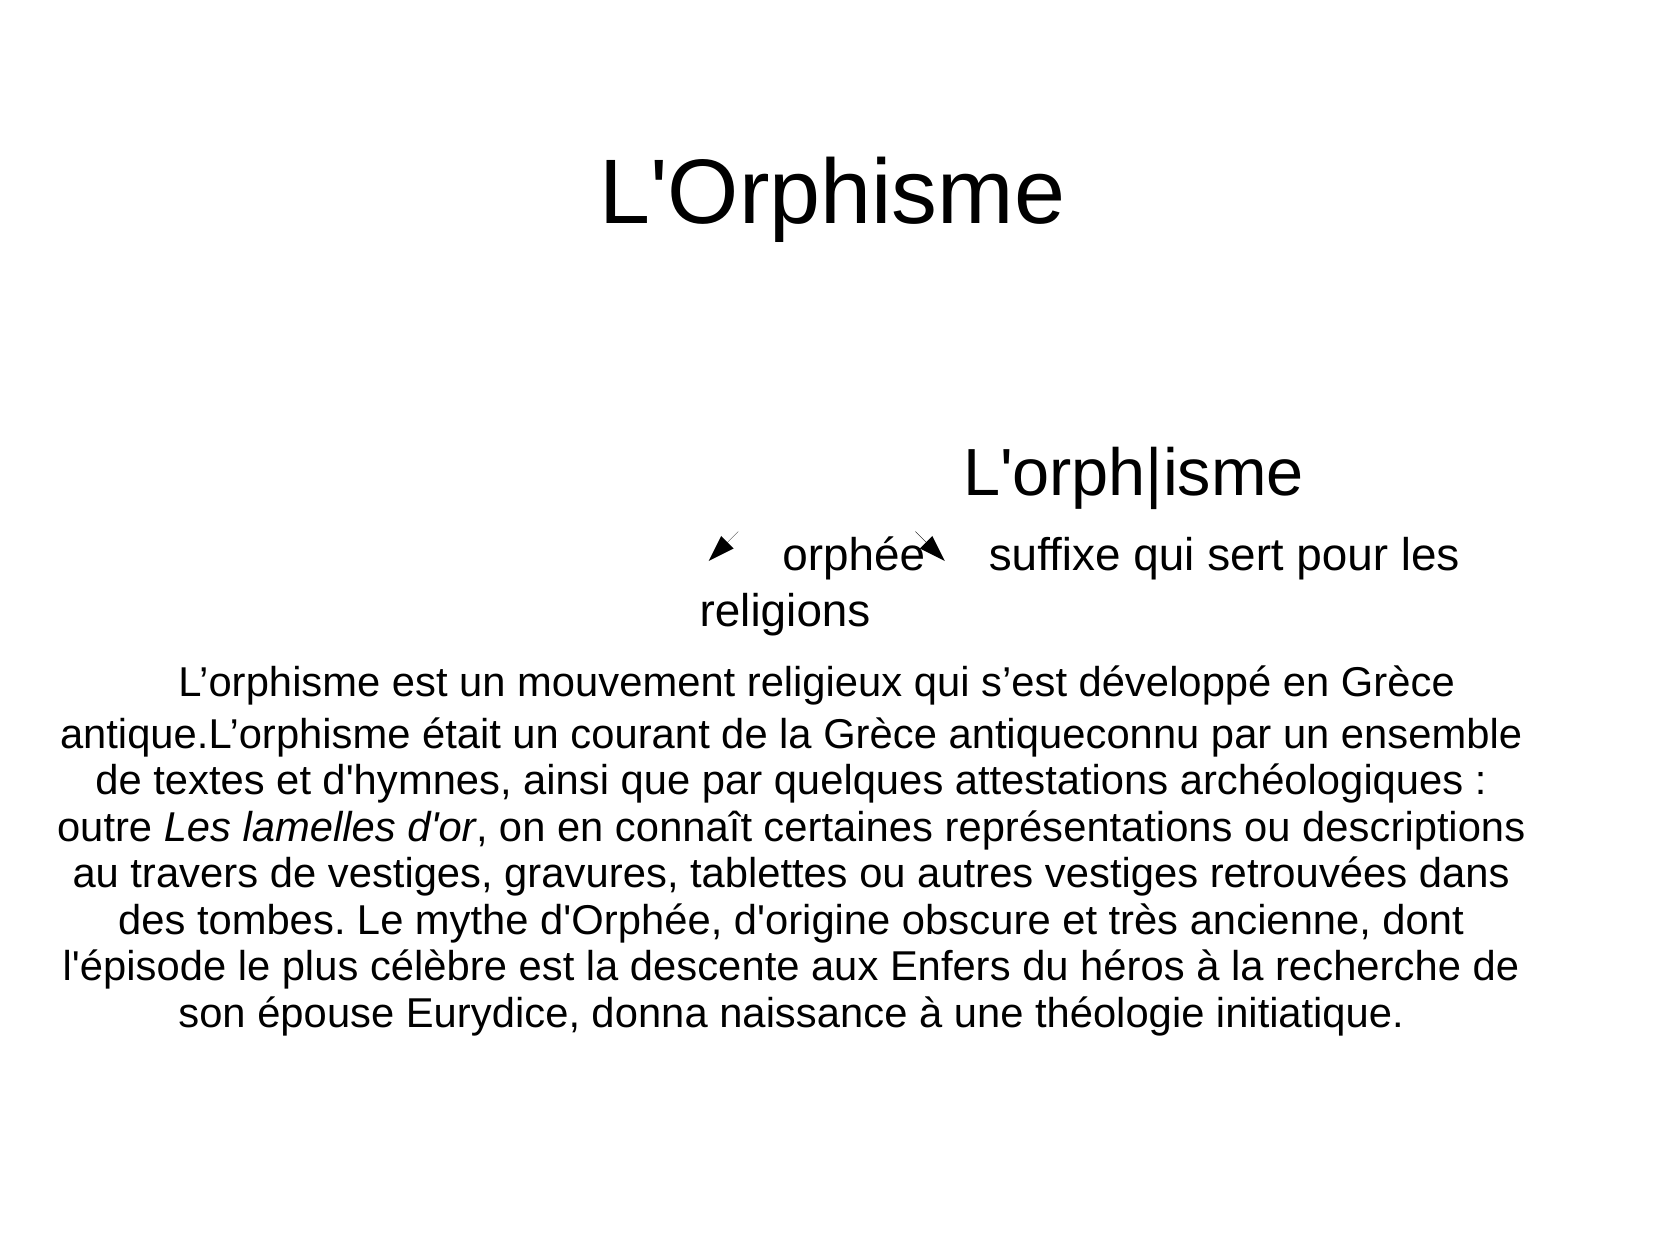

# L'Orphisme
 L'orph|isme
 orphée suffixe qui sert pour les religions
 L’orphisme est un mouvement religieux qui s’est développé en Grèce antique.L’orphisme était un courant de la Grèce antiqueconnu par un ensemble de textes et d'hymnes, ainsi que par quelques attestations archéologiques : outre Les lamelles d'or, on en connaît certaines représentations ou descriptions au travers de vestiges, gravures, tablettes ou autres vestiges retrouvées dans des tombes. Le mythe d'Orphée, d'origine obscure et très ancienne, dont l'épisode le plus célèbre est la descente aux Enfers du héros à la recherche de son épouse Eurydice, donna naissance à une théologie initiatique.